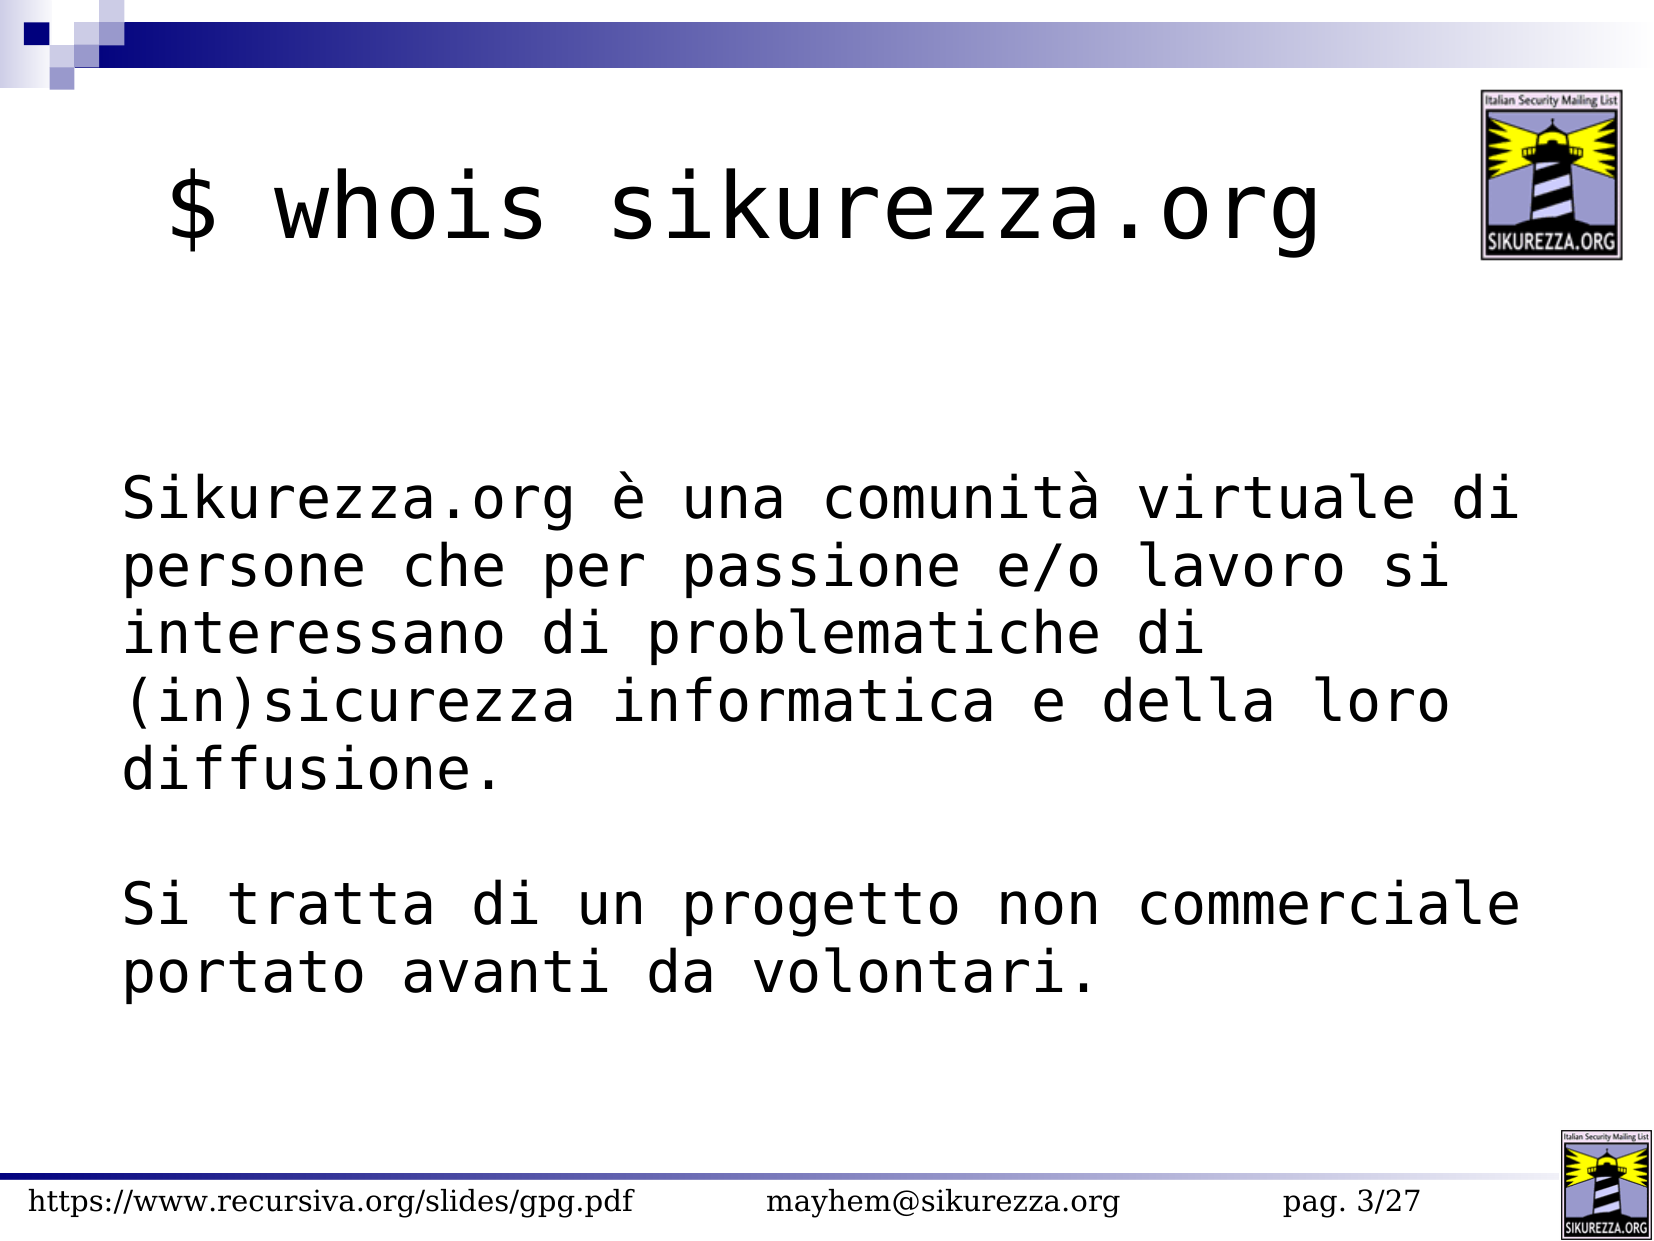

# $ whois sikurezza.org
Sikurezza.org è una comunità virtuale di persone che per passione e/o lavoro si interessano di problematiche di (in)sicurezza informatica e della loro diffusione.
Si tratta di un progetto non commerciale portato avanti da volontari.